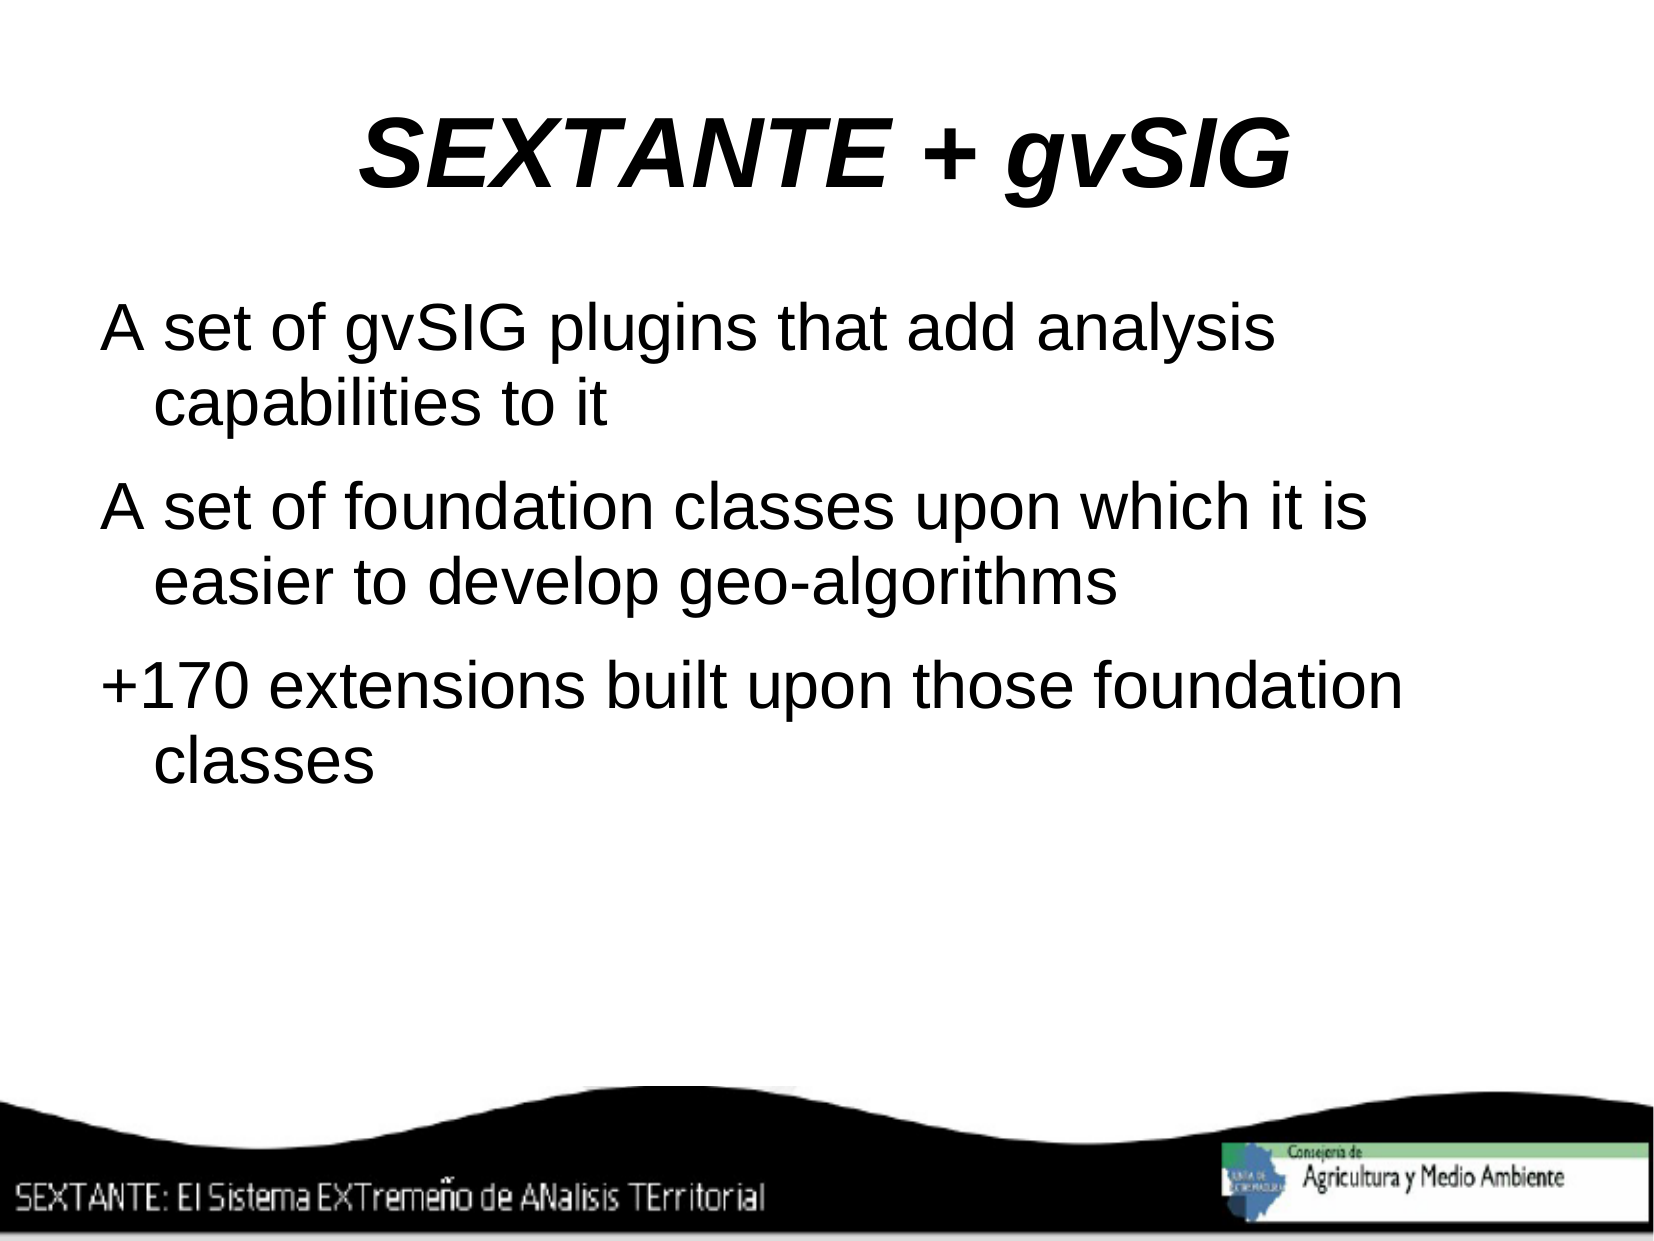

# SEXTANTE + gvSIG
A set of gvSIG plugins that add analysis capabilities to it
A set of foundation classes upon which it is easier to develop geo-algorithms
+170 extensions built upon those foundation classes